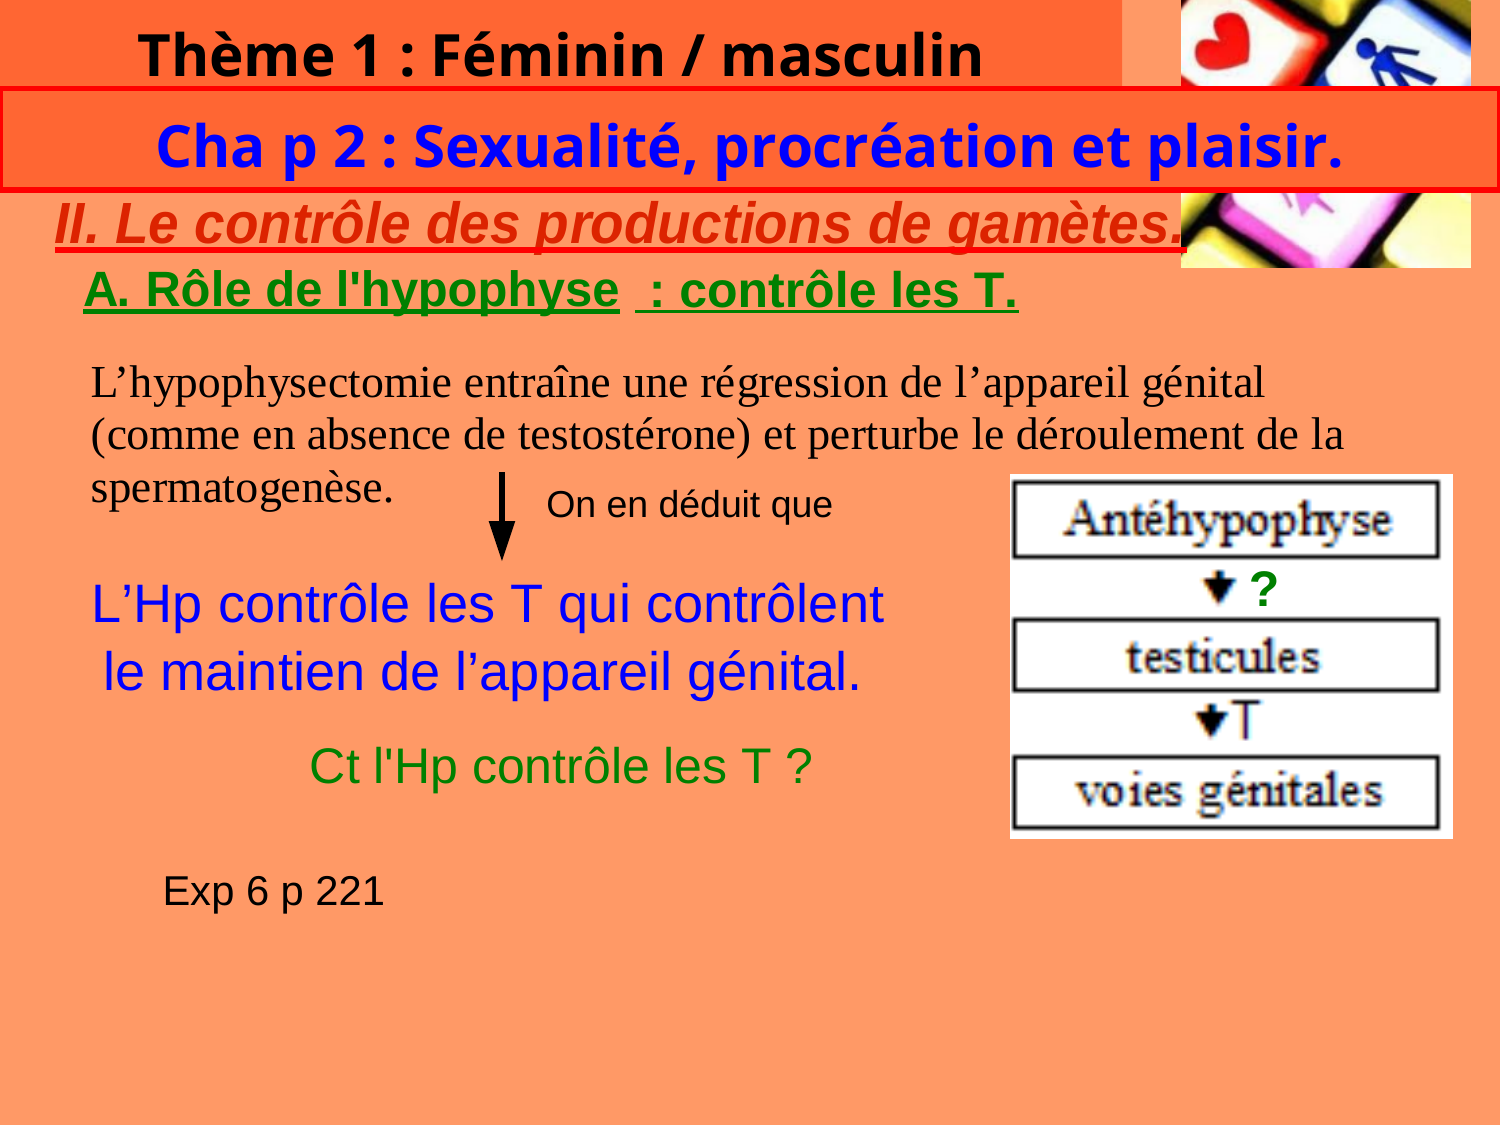

Thème 1 : Féminin / masculin
Cha p 2 : Sexualité, procréation et plaisir.
 : contrôle les T.
On en déduit que
?
L’Hp contrôle les T qui contrôlent
le maintien de l’appareil génital.
Ct l'Hp contrôle les T ?
Exp 6 p 221